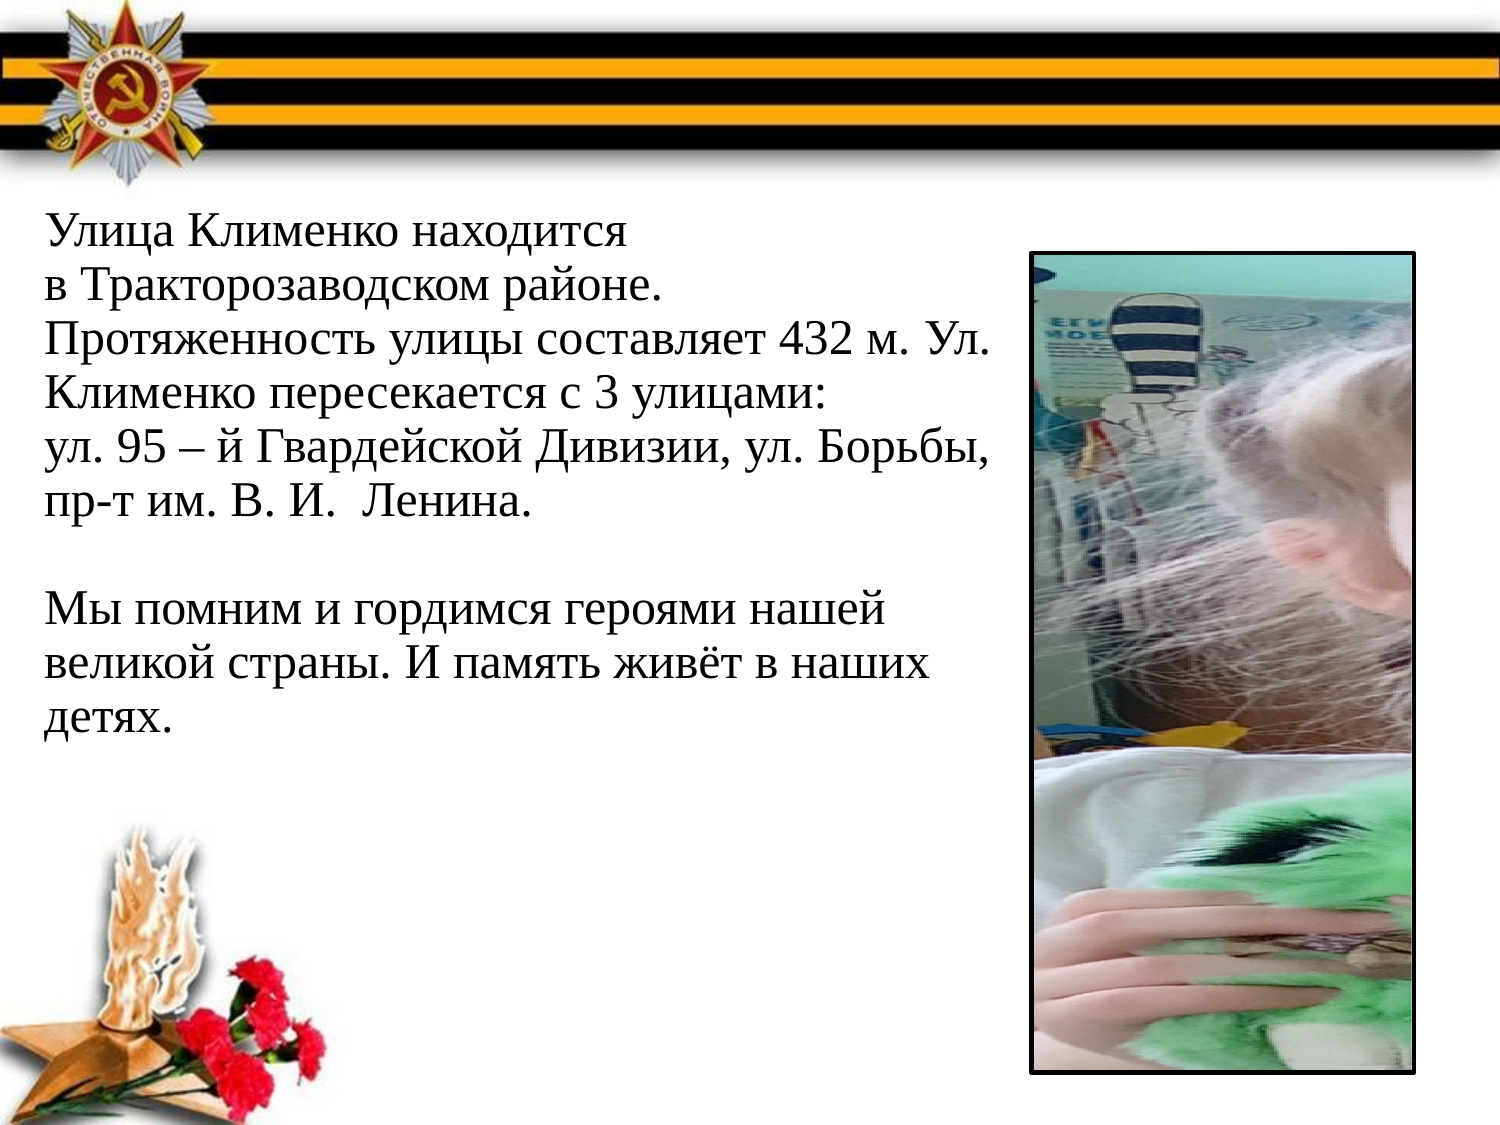

# Улица Клименко находится в Тракторозаводском районе. Протяженность улицы составляет 432 м. Ул. Клименко пересекается с 3 улицами: ул. 95 – й Гвардейской Дивизии, ул. Борьбы, пр-т им. В. И. Ленина. Мы помним и гордимся героями нашей великой страны. И память живёт в наших детях.